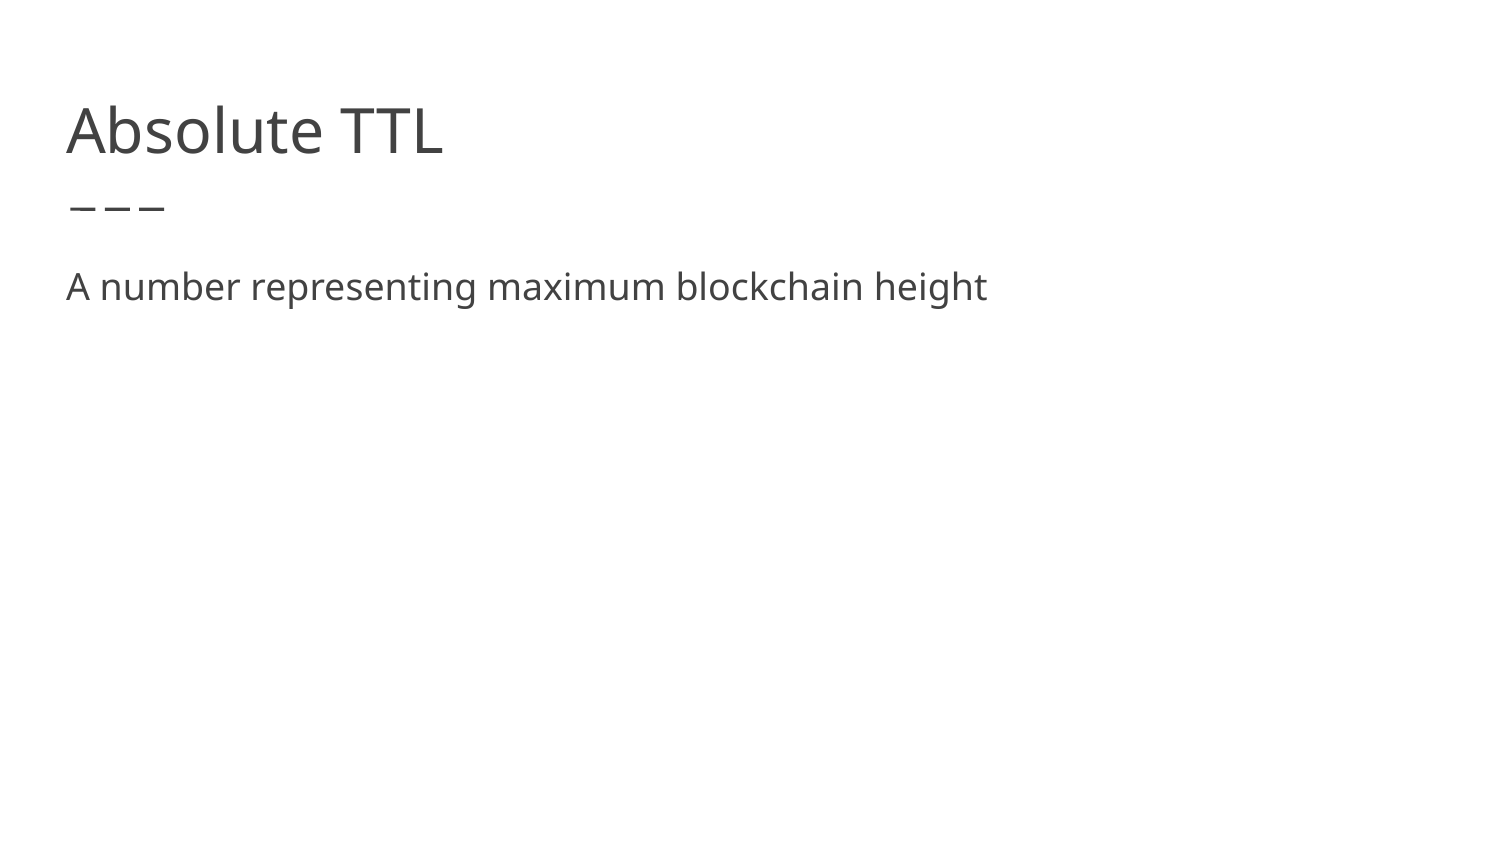

# Absolute TTL
A number representing maximum blockchain height